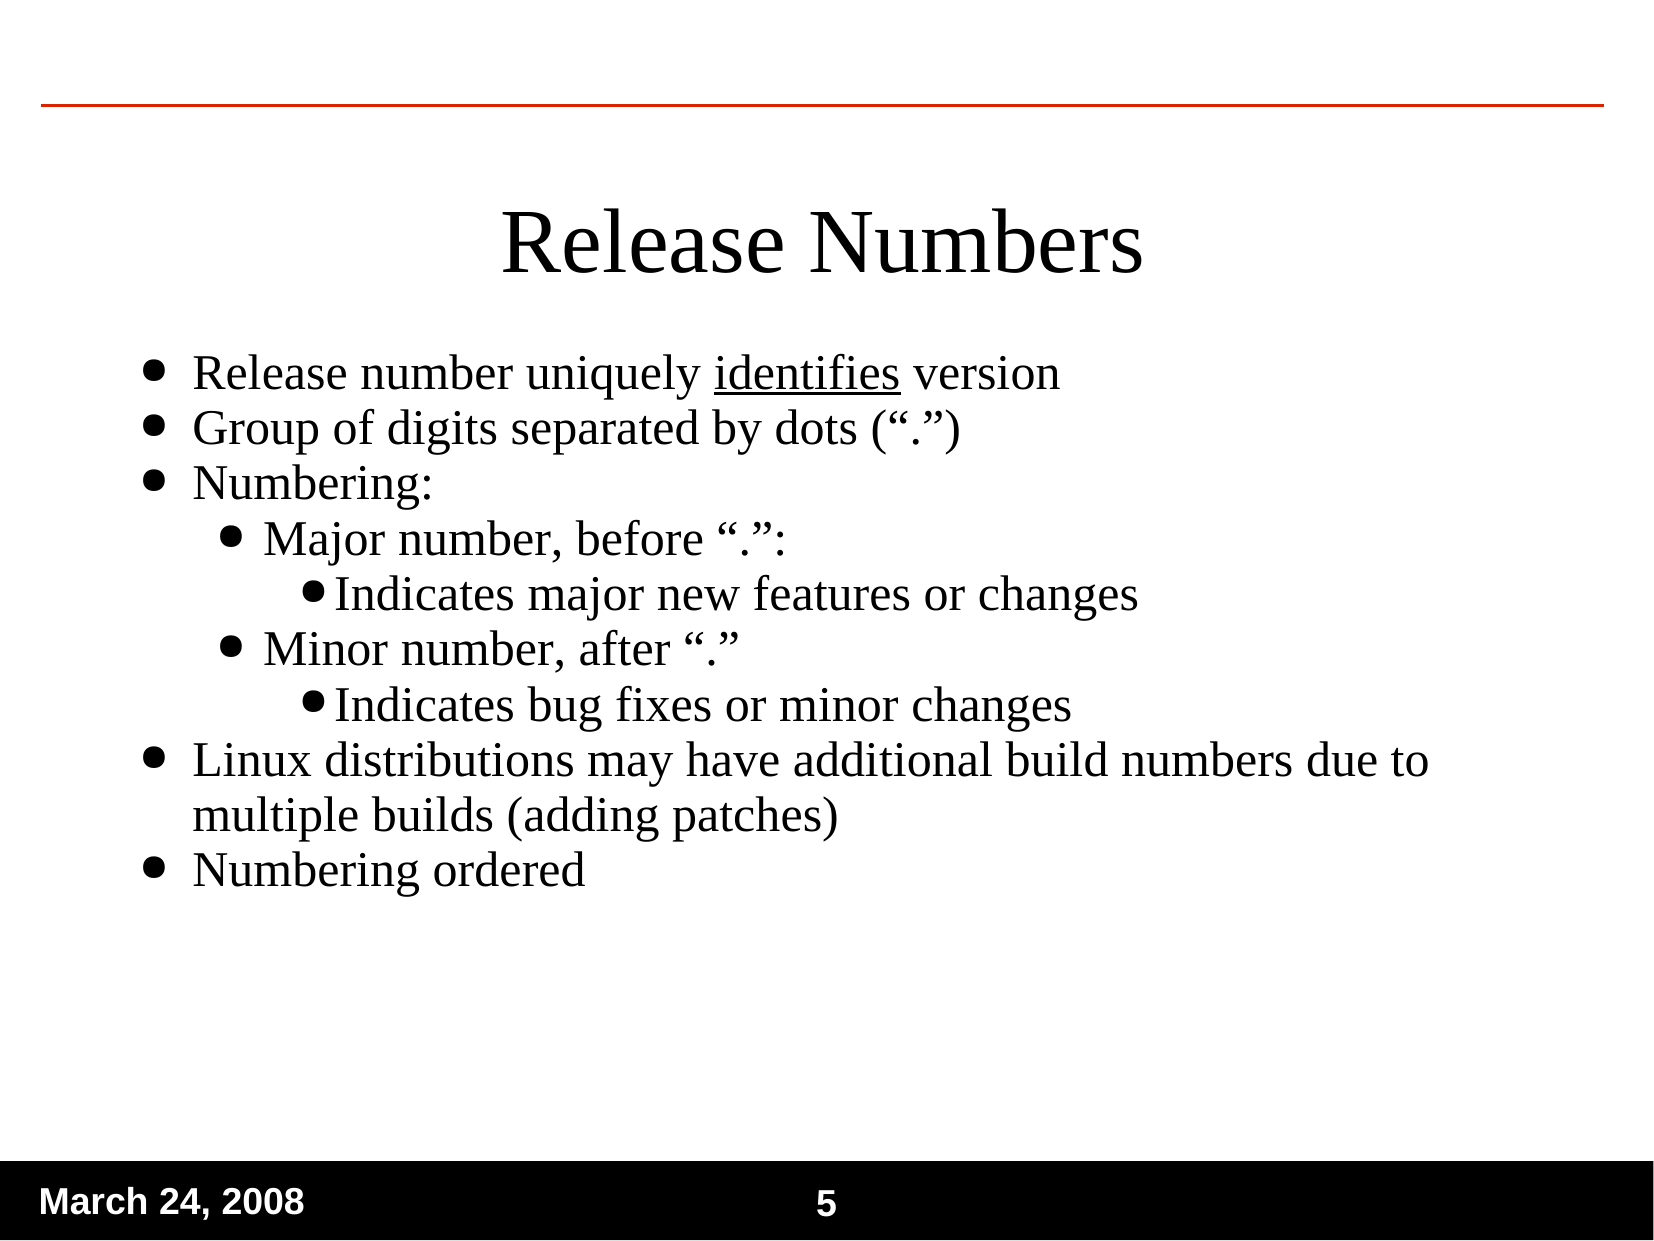

# Release Numbers
Release number uniquely identifies version
Group of digits separated by dots (“.”)
Numbering:
Major number, before “.”:
Indicates major new features or changes
Minor number, after “.”
Indicates bug fixes or minor changes
Linux distributions may have additional build numbers due to multiple builds (adding patches)
Numbering ordered